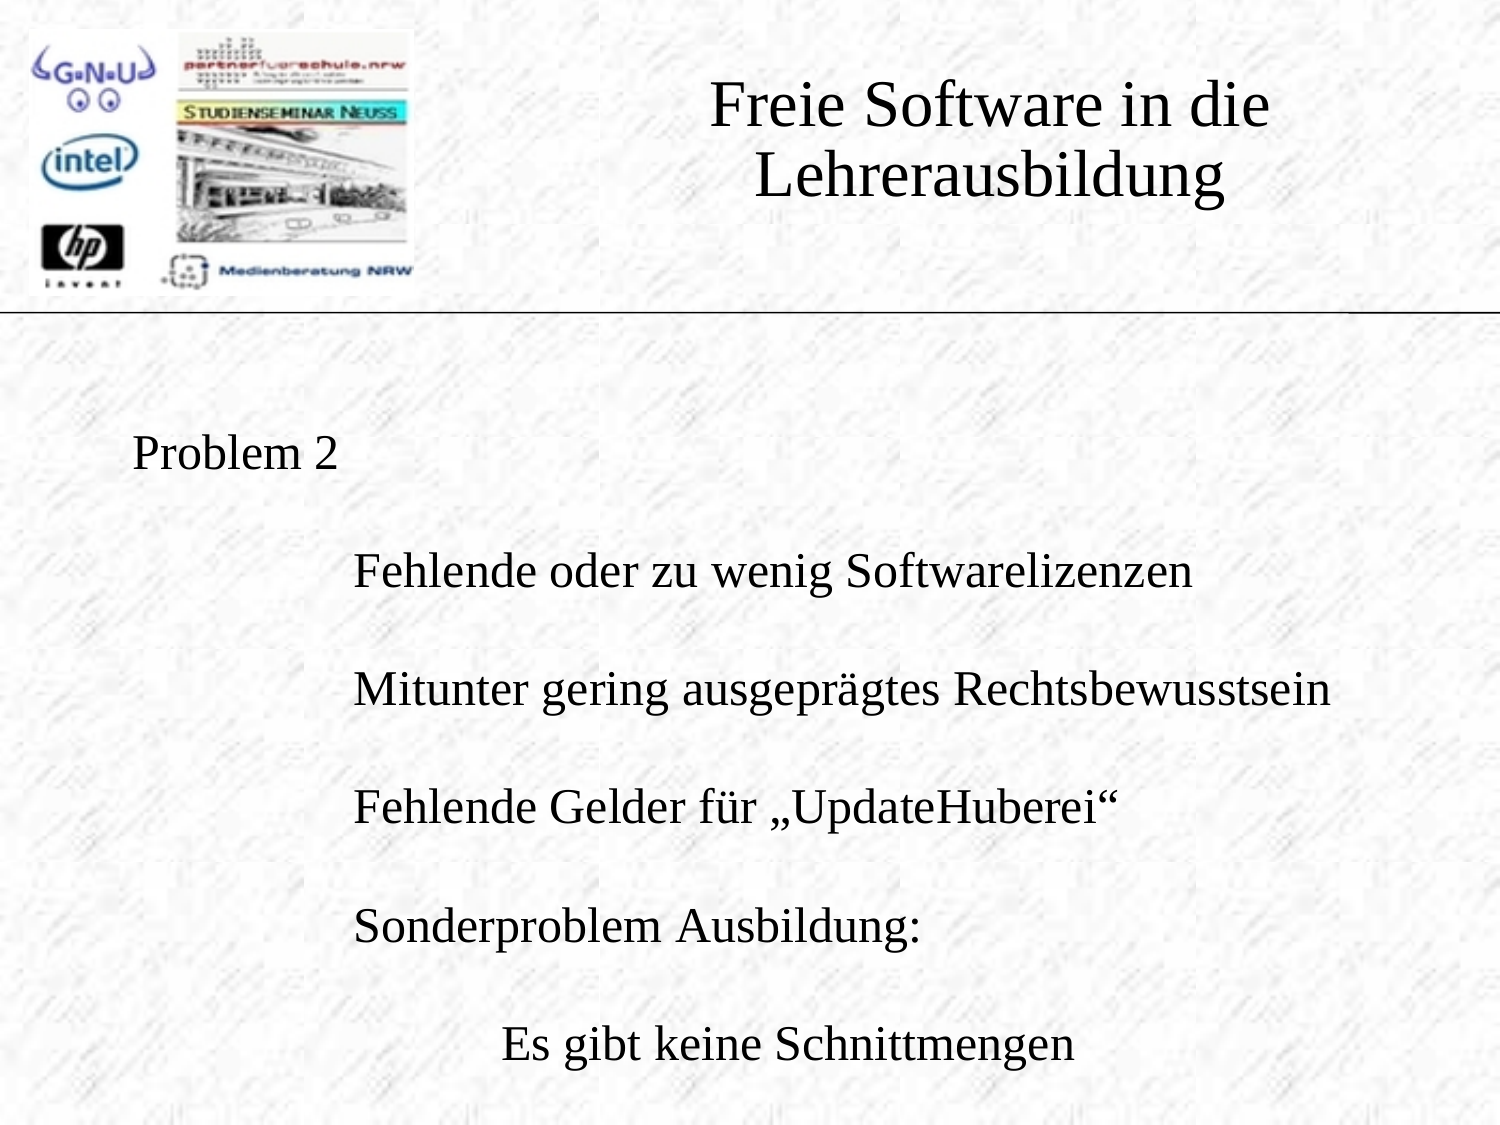

Freie Software in die Lehrerausbildung
Problem 2
			Fehlende oder zu wenig Softwarelizenzen
			Mitunter gering ausgeprägtes Rechtsbewusstsein
			Fehlende Gelder für „UpdateHuberei“
			Sonderproblem Ausbildung:
					Es gibt keine Schnittmengen